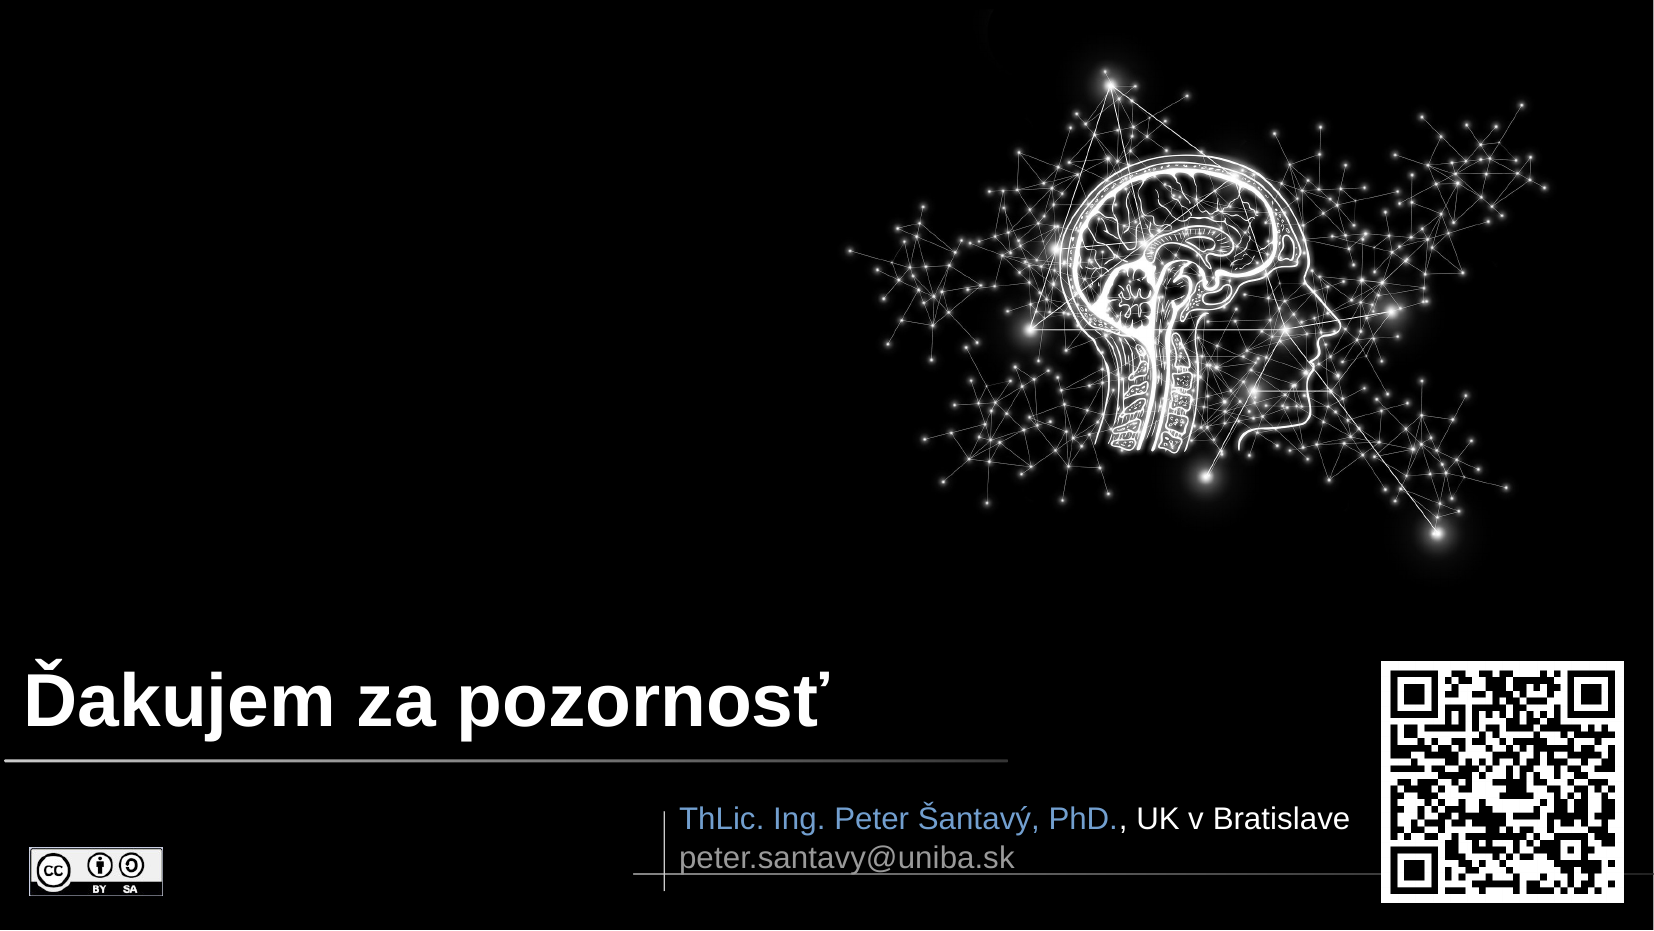

# Ďakujem za pozornosť
ThLic. Ing. Peter Šantavý, PhD., UK v Bratislave
peter.santavy@uniba.sk